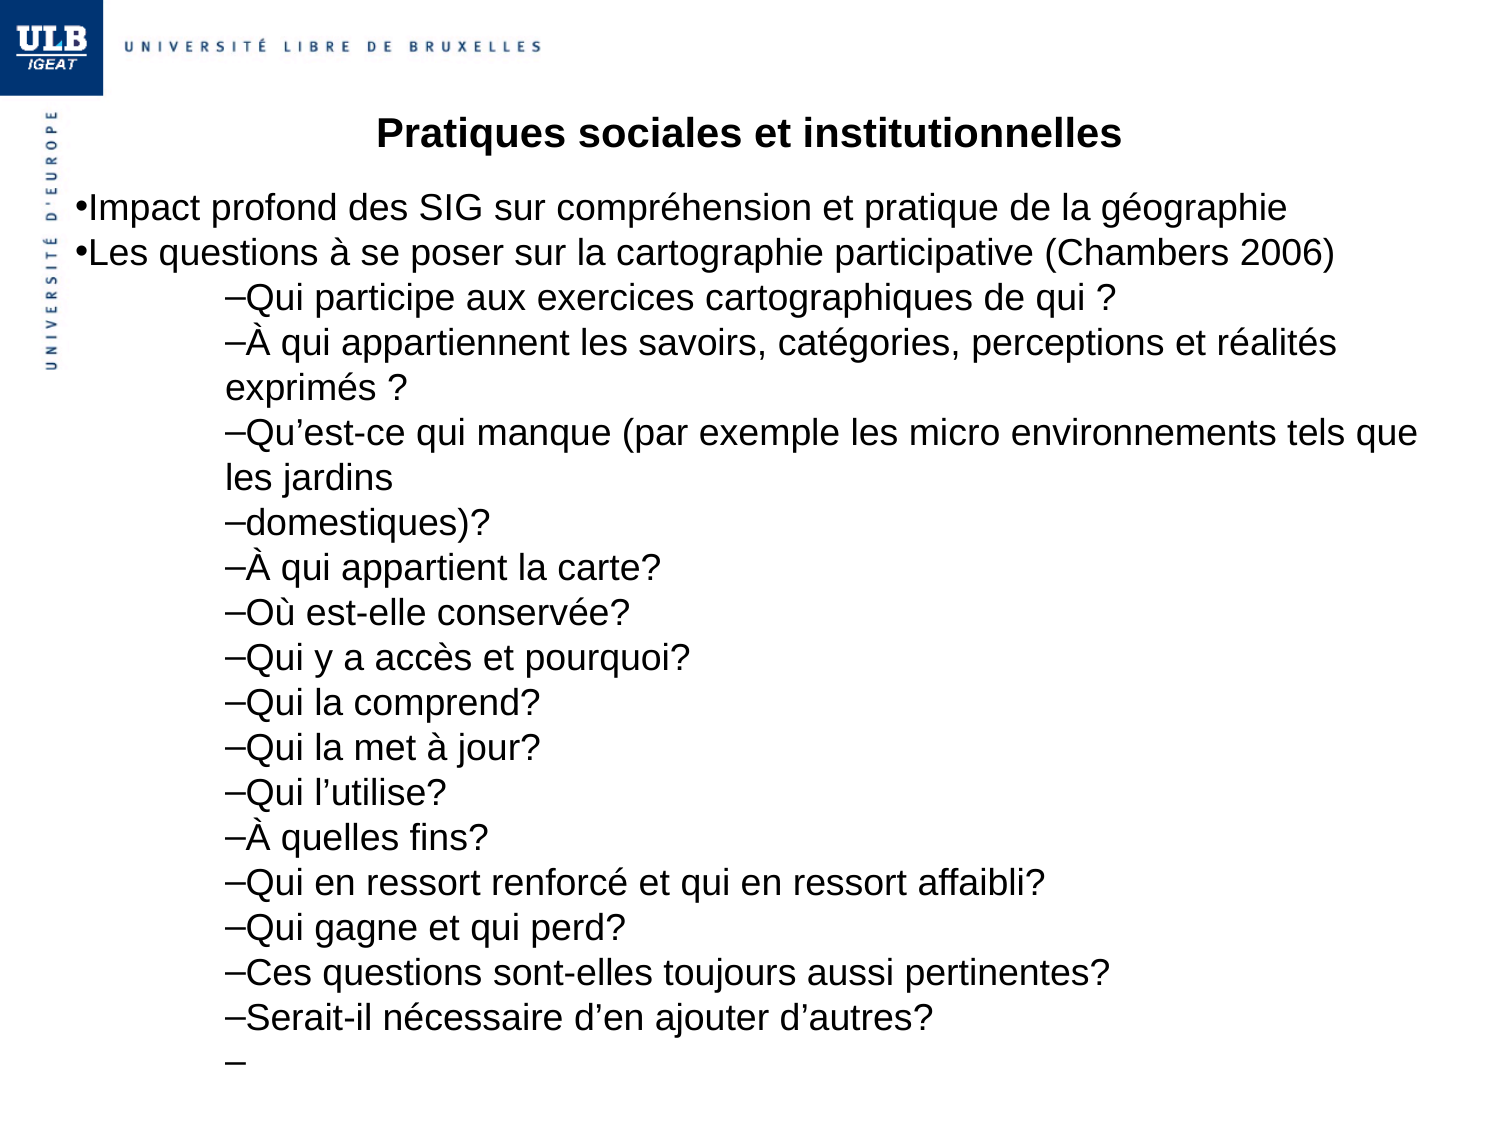

Pratiques sociales et institutionnelles
Impact profond des SIG sur compréhension et pratique de la géographie
Les questions à se poser sur la cartographie participative (Chambers 2006)
Qui participe aux exercices cartographiques de qui ?
À qui appartiennent les savoirs, catégories, perceptions et réalités exprimés ?
Qu’est-ce qui manque (par exemple les micro environnements tels que les jardins
domestiques)?
À qui appartient la carte?
Où est-elle conservée?
Qui y a accès et pourquoi?
Qui la comprend?
Qui la met à jour?
Qui l’utilise?
À quelles fins?
Qui en ressort renforcé et qui en ressort affaibli?
Qui gagne et qui perd?
Ces questions sont-elles toujours aussi pertinentes?
Serait-il nécessaire d’en ajouter d’autres?